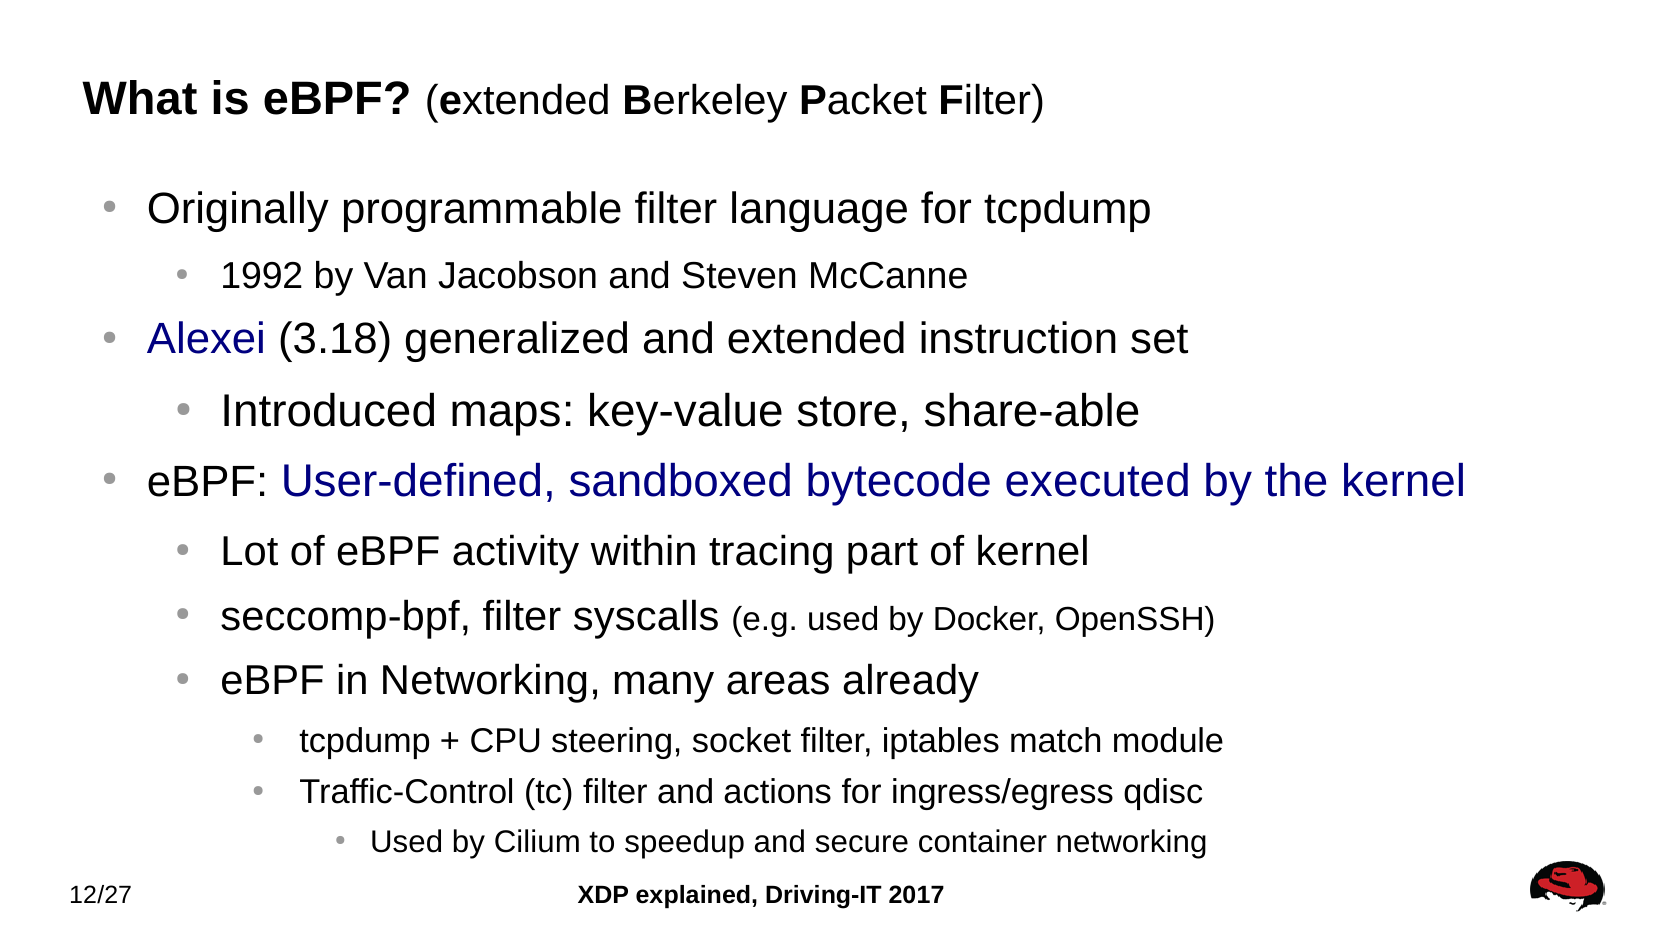

# What is eBPF? (extended Berkeley Packet Filter)
Originally programmable filter language for tcpdump
1992 by Van Jacobson and Steven McCanne
Alexei (3.18) generalized and extended instruction set
Introduced maps: key-value store, share-able
eBPF: User-defined, sandboxed bytecode executed by the kernel
Lot of eBPF activity within tracing part of kernel
seccomp-bpf, filter syscalls (e.g. used by Docker, OpenSSH)
eBPF in Networking, many areas already
tcpdump + CPU steering, socket filter, iptables match module
Traffic-Control (tc) filter and actions for ingress/egress qdisc
Used by Cilium to speedup and secure container networking